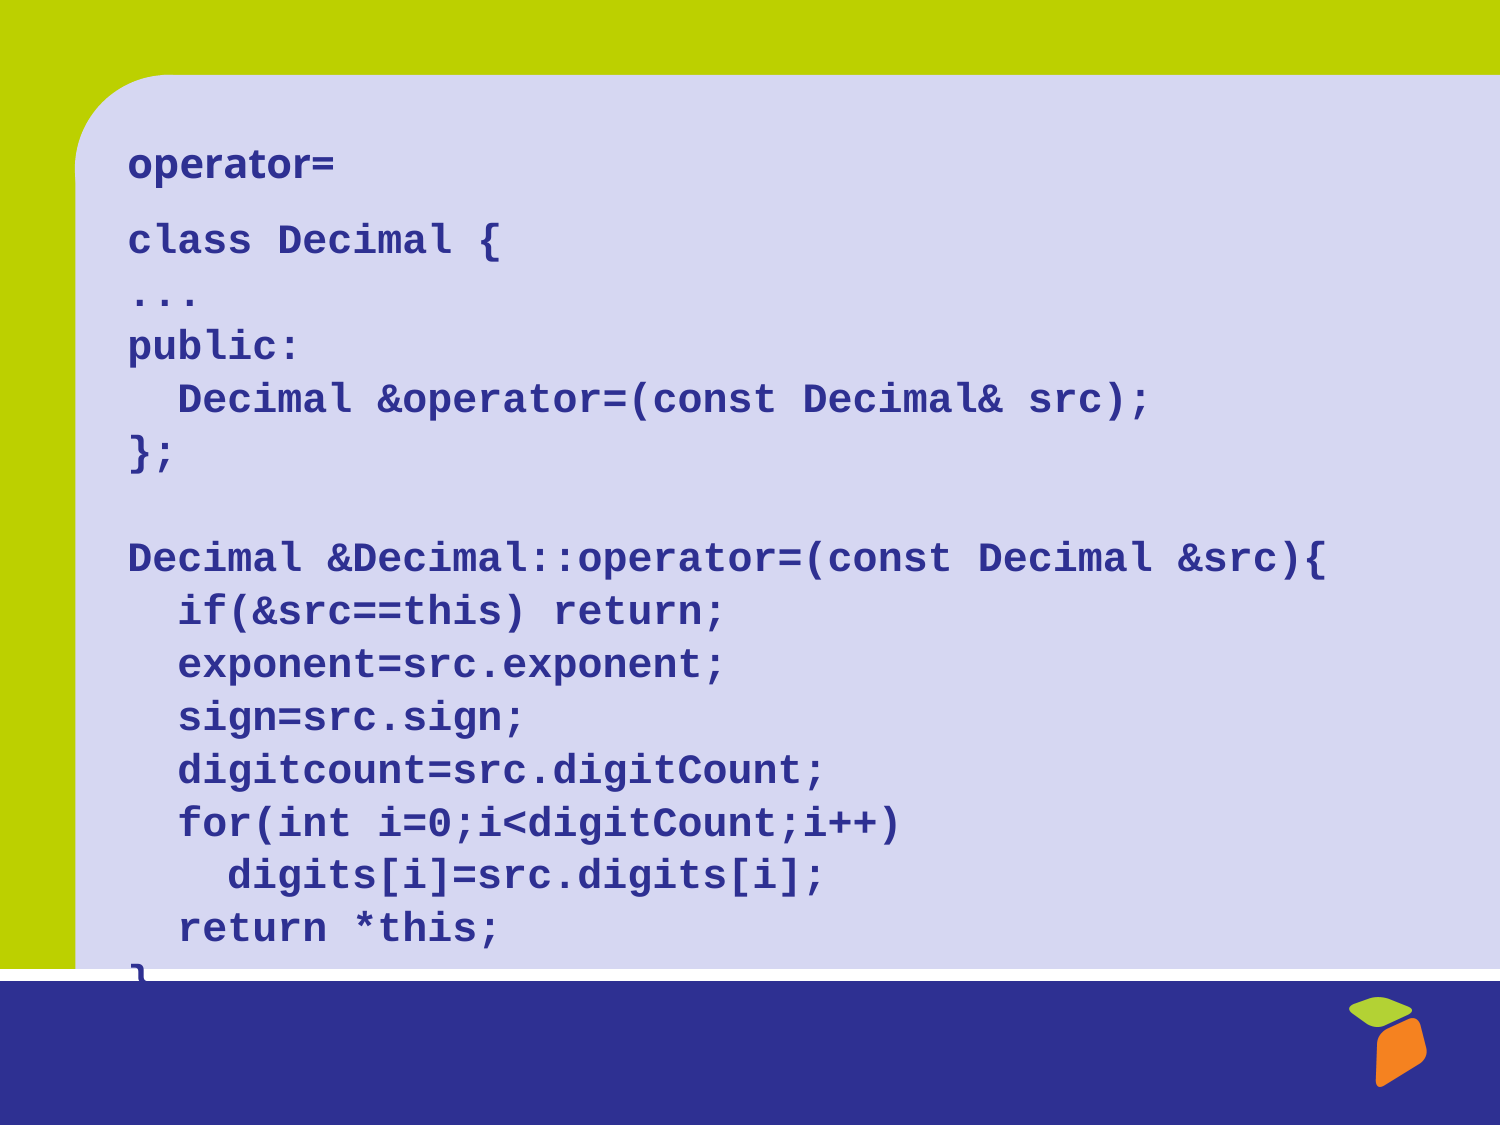

# operator=
class Decimal {
...
public:
 Decimal &operator=(const Decimal& src);
};
Decimal &Decimal::operator=(const Decimal &src){
 if(&src==this) return;
 exponent=src.exponent;
 sign=src.sign;
 digitcount=src.digitCount;
 for(int i=0;i<digitCount;i++)
 digits[i]=src.digits[i];
 return *this;
}